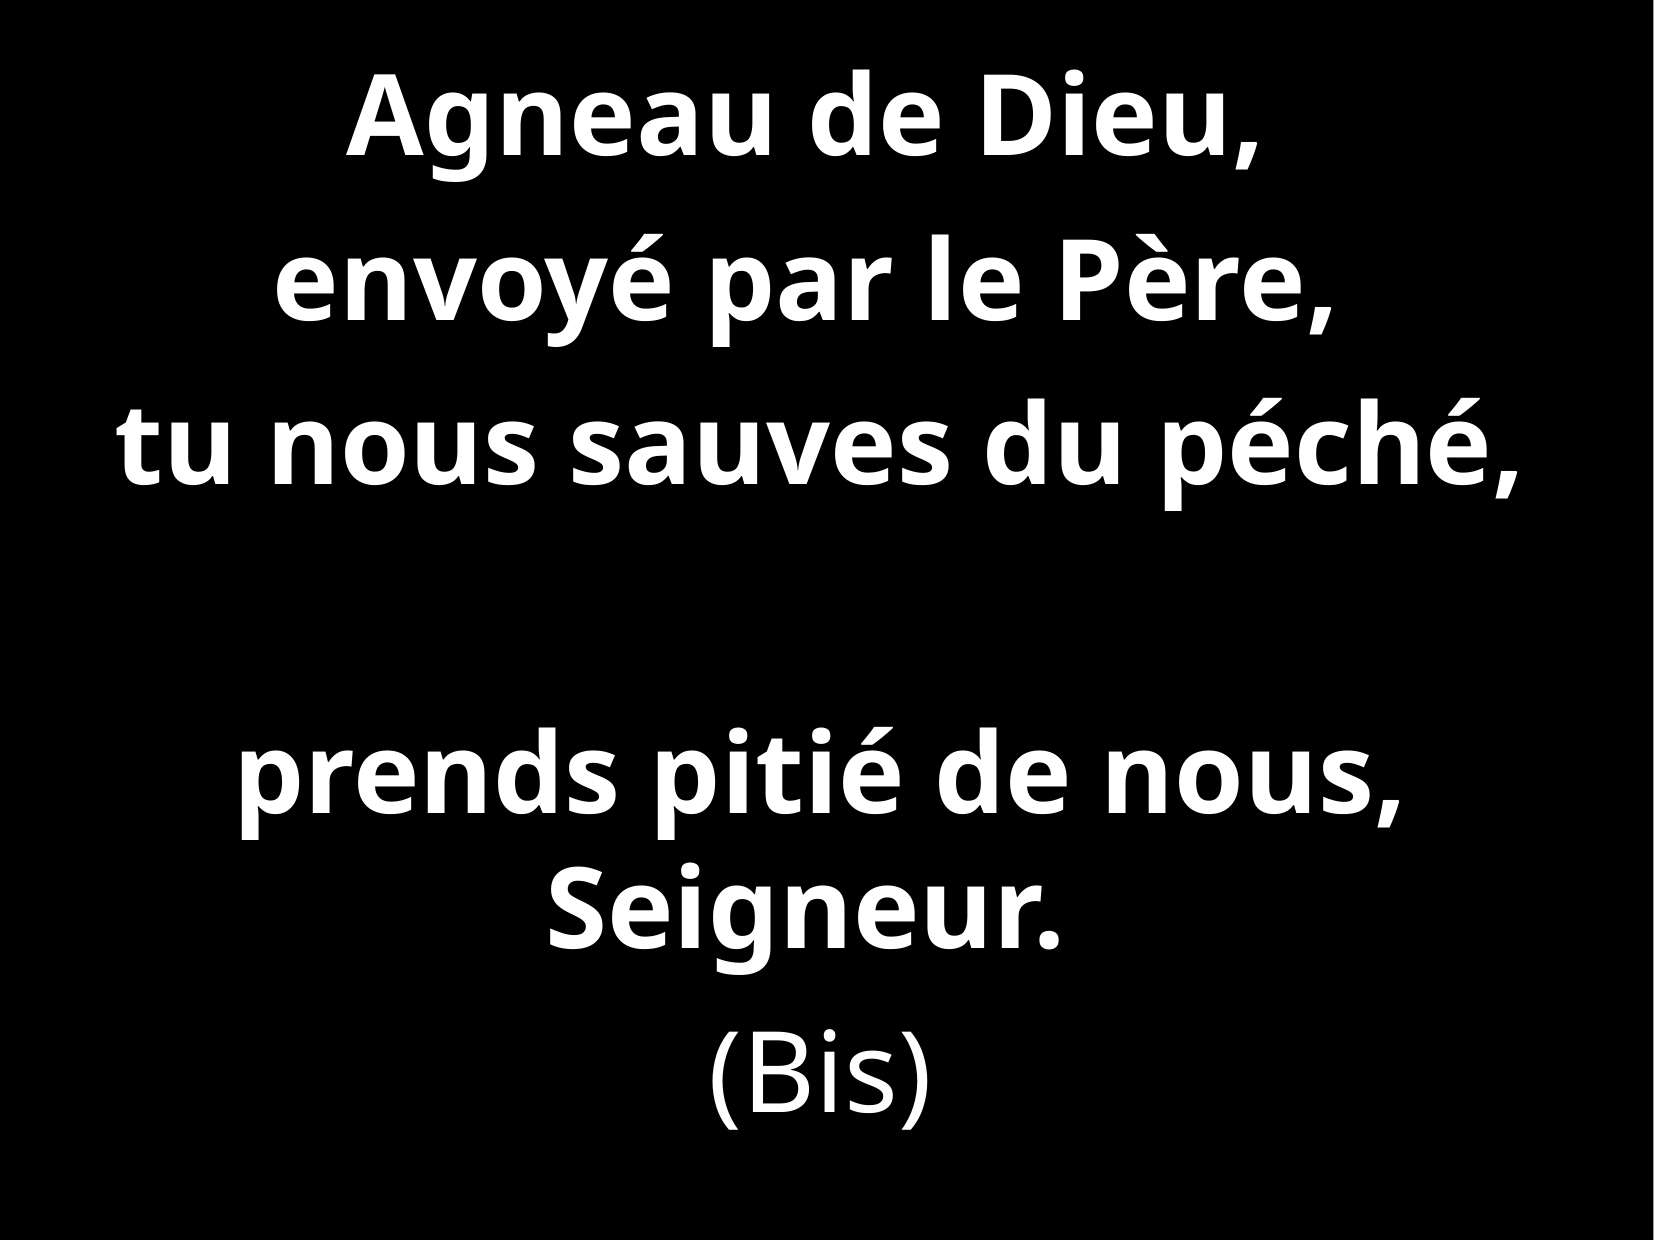

# Agneau de Dieu,
envoyé par le Père,
tu nous sauves du péché,
prends pitié de nous, Seigneur.
(Bis)